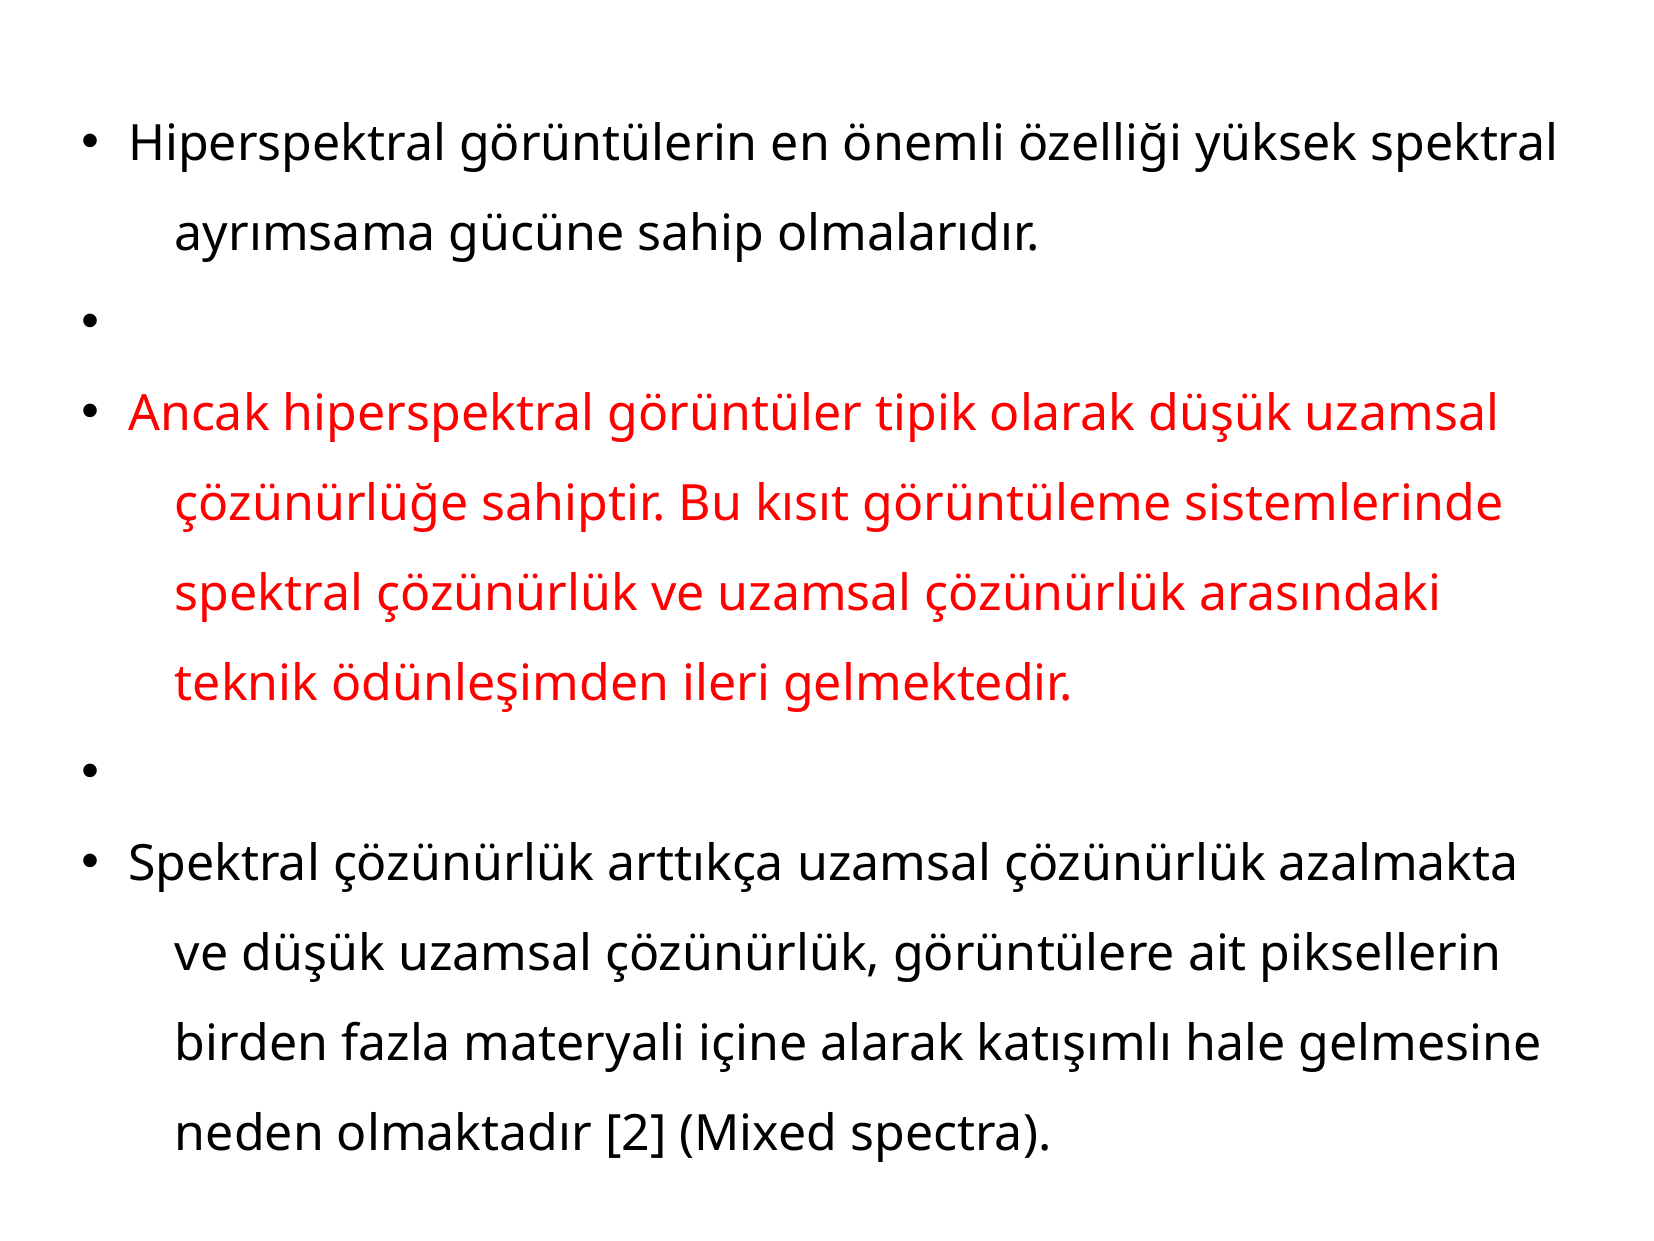

Hiperspektral görüntülerin en önemli özelliği yüksek spektral ayrımsama gücüne sahip olmalarıdır.
Ancak hiperspektral görüntüler tipik olarak düşük uzamsal çözünürlüğe sahiptir. Bu kısıt görüntüleme sistemlerinde spektral çözünürlük ve uzamsal çözünürlük arasındaki teknik ödünleşimden ileri gelmektedir.
Spektral çözünürlük arttıkça uzamsal çözünürlük azalmakta ve düşük uzamsal çözünürlük, görüntülere ait piksellerin birden fazla materyali içine alarak katışımlı hale gelmesine neden olmaktadır [2] (Mixed spectra).